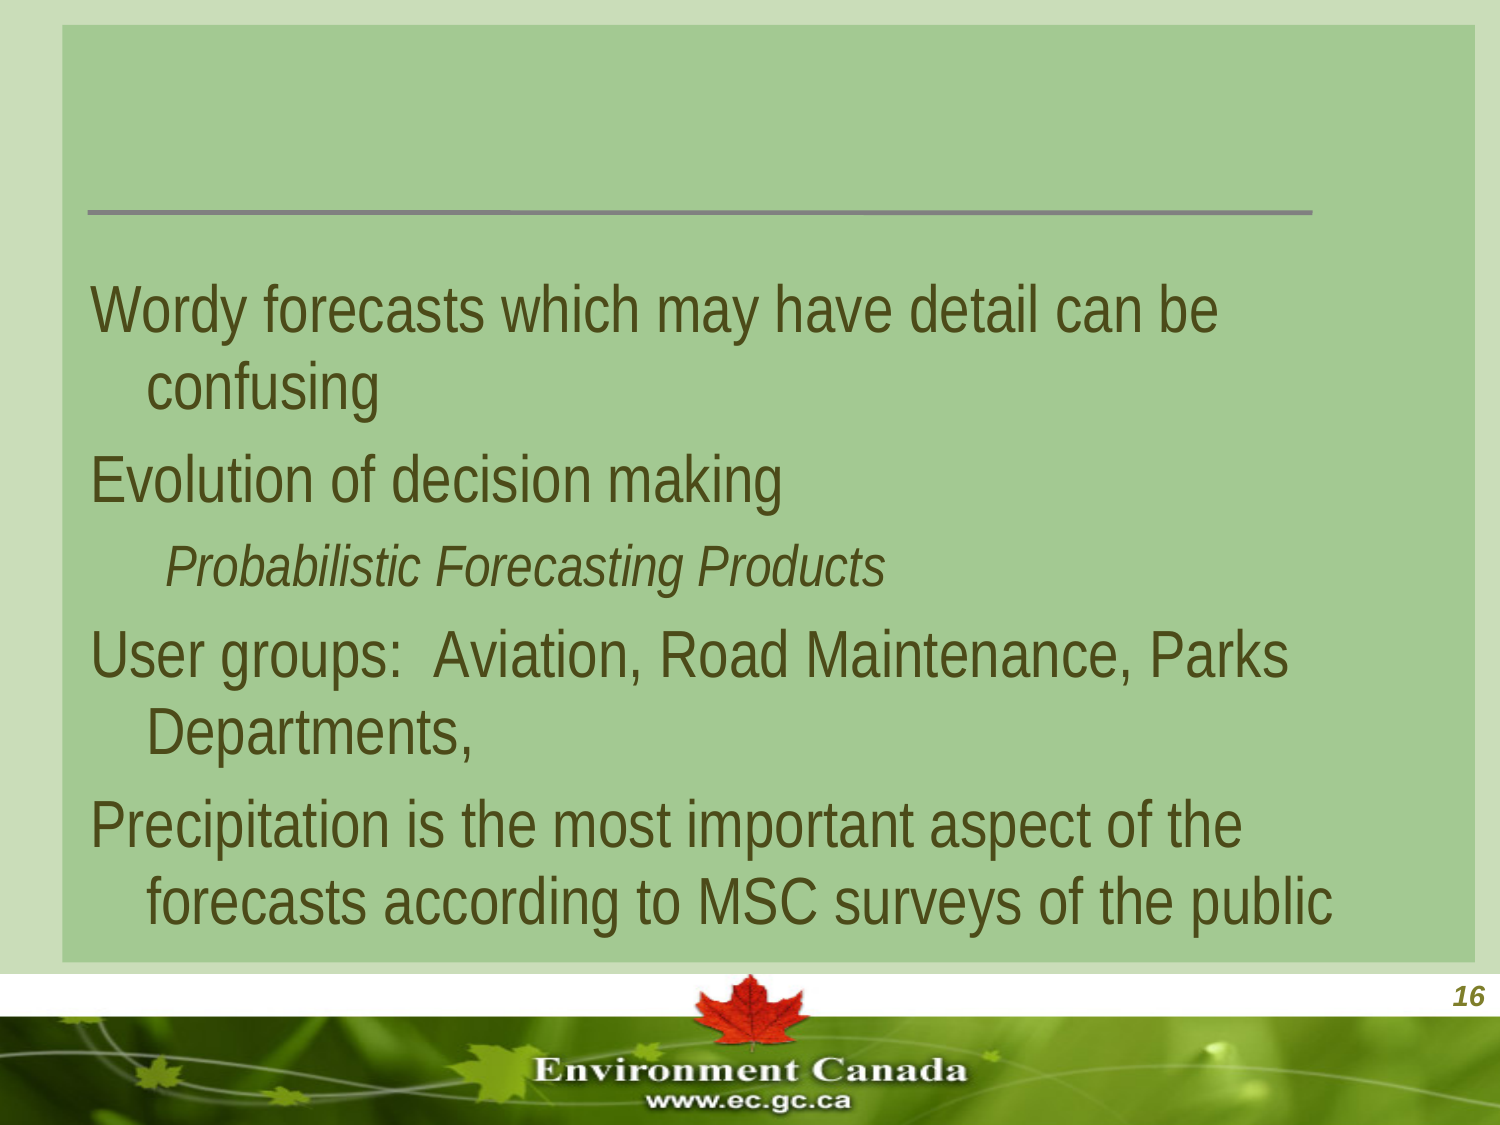

Wordy forecasts which may have detail can be confusing
Evolution of decision making
Probabilistic Forecasting Products
User groups: Aviation, Road Maintenance, Parks Departments,
Precipitation is the most important aspect of the forecasts according to MSC surveys of the public